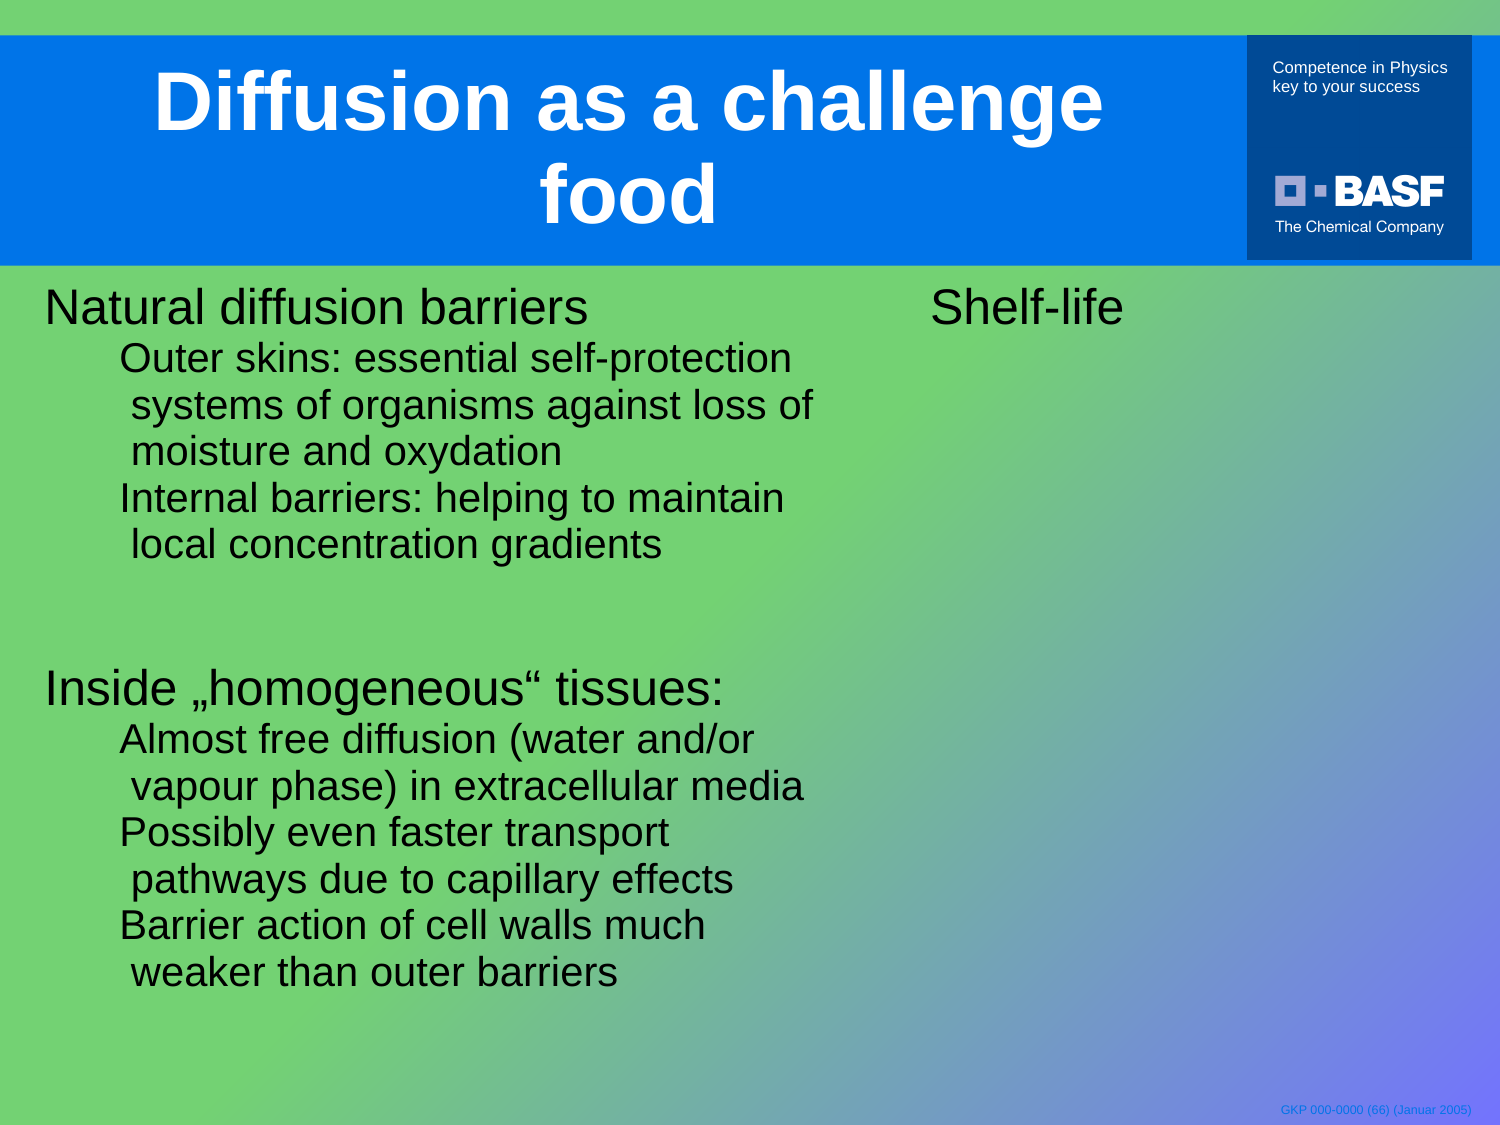

# Diffusion as a challenge food
Natural diffusion barriers
Outer skins: essential self-protection
 systems of organisms against loss of
 moisture and oxydation
Internal barriers: helping to maintain
 local concentration gradients
Inside „homogeneous“ tissues:
Almost free diffusion (water and/or
 vapour phase) in extracellular media
Possibly even faster transport
 pathways due to capillary effects
Barrier action of cell walls much
 weaker than outer barriers
Shelf-life